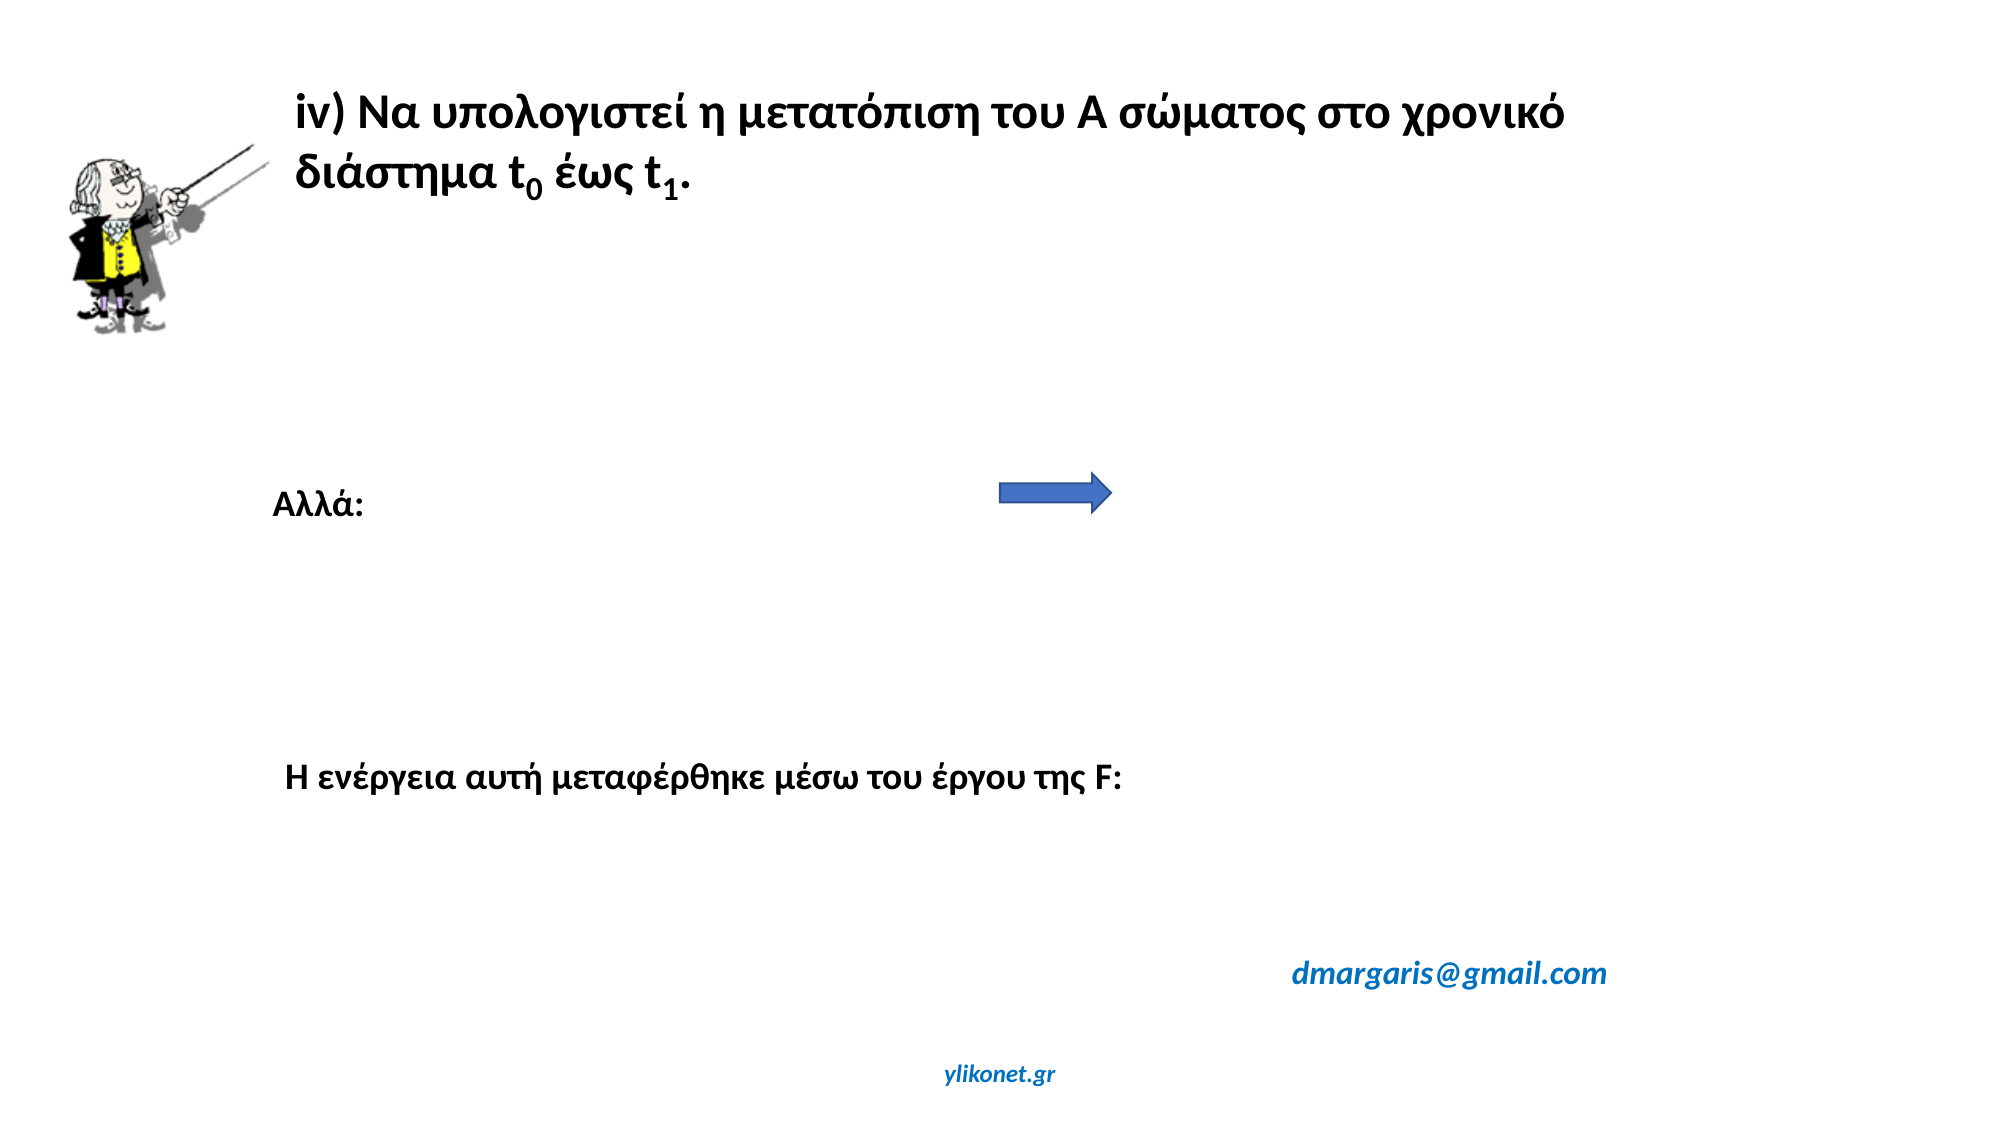

iv) Να υπολογιστεί η μετατόπιση του Α σώματος στο χρονικό διάστημα t0 έως t1.
Αλλά:
Η ενέργεια αυτή μεταφέρθηκε μέσω του έργου της F:
dmargaris@gmail.com
ylikonet.gr